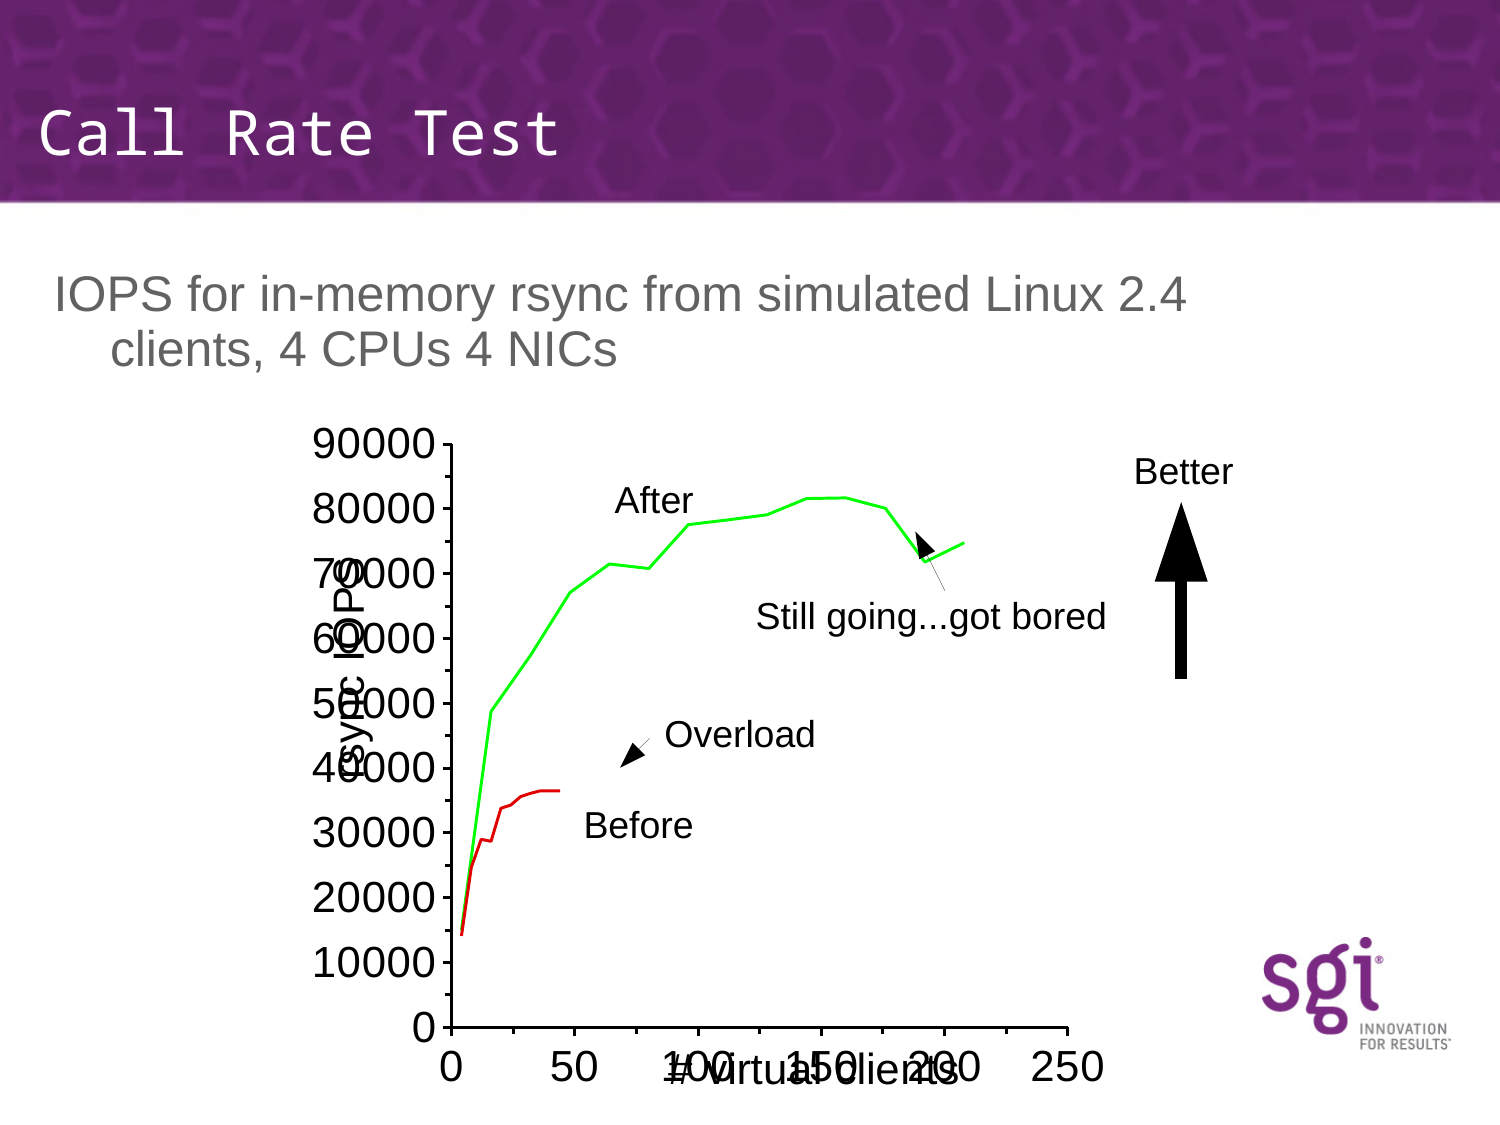

# Call Rate Test
IOPS for in-memory rsync from simulated Linux 2.4 clients, 4 CPUs 4 NICs
### Chart
| Category | Column C | Column D |
|---|---|---|Better
After
Still going...got bored
Overload
Before